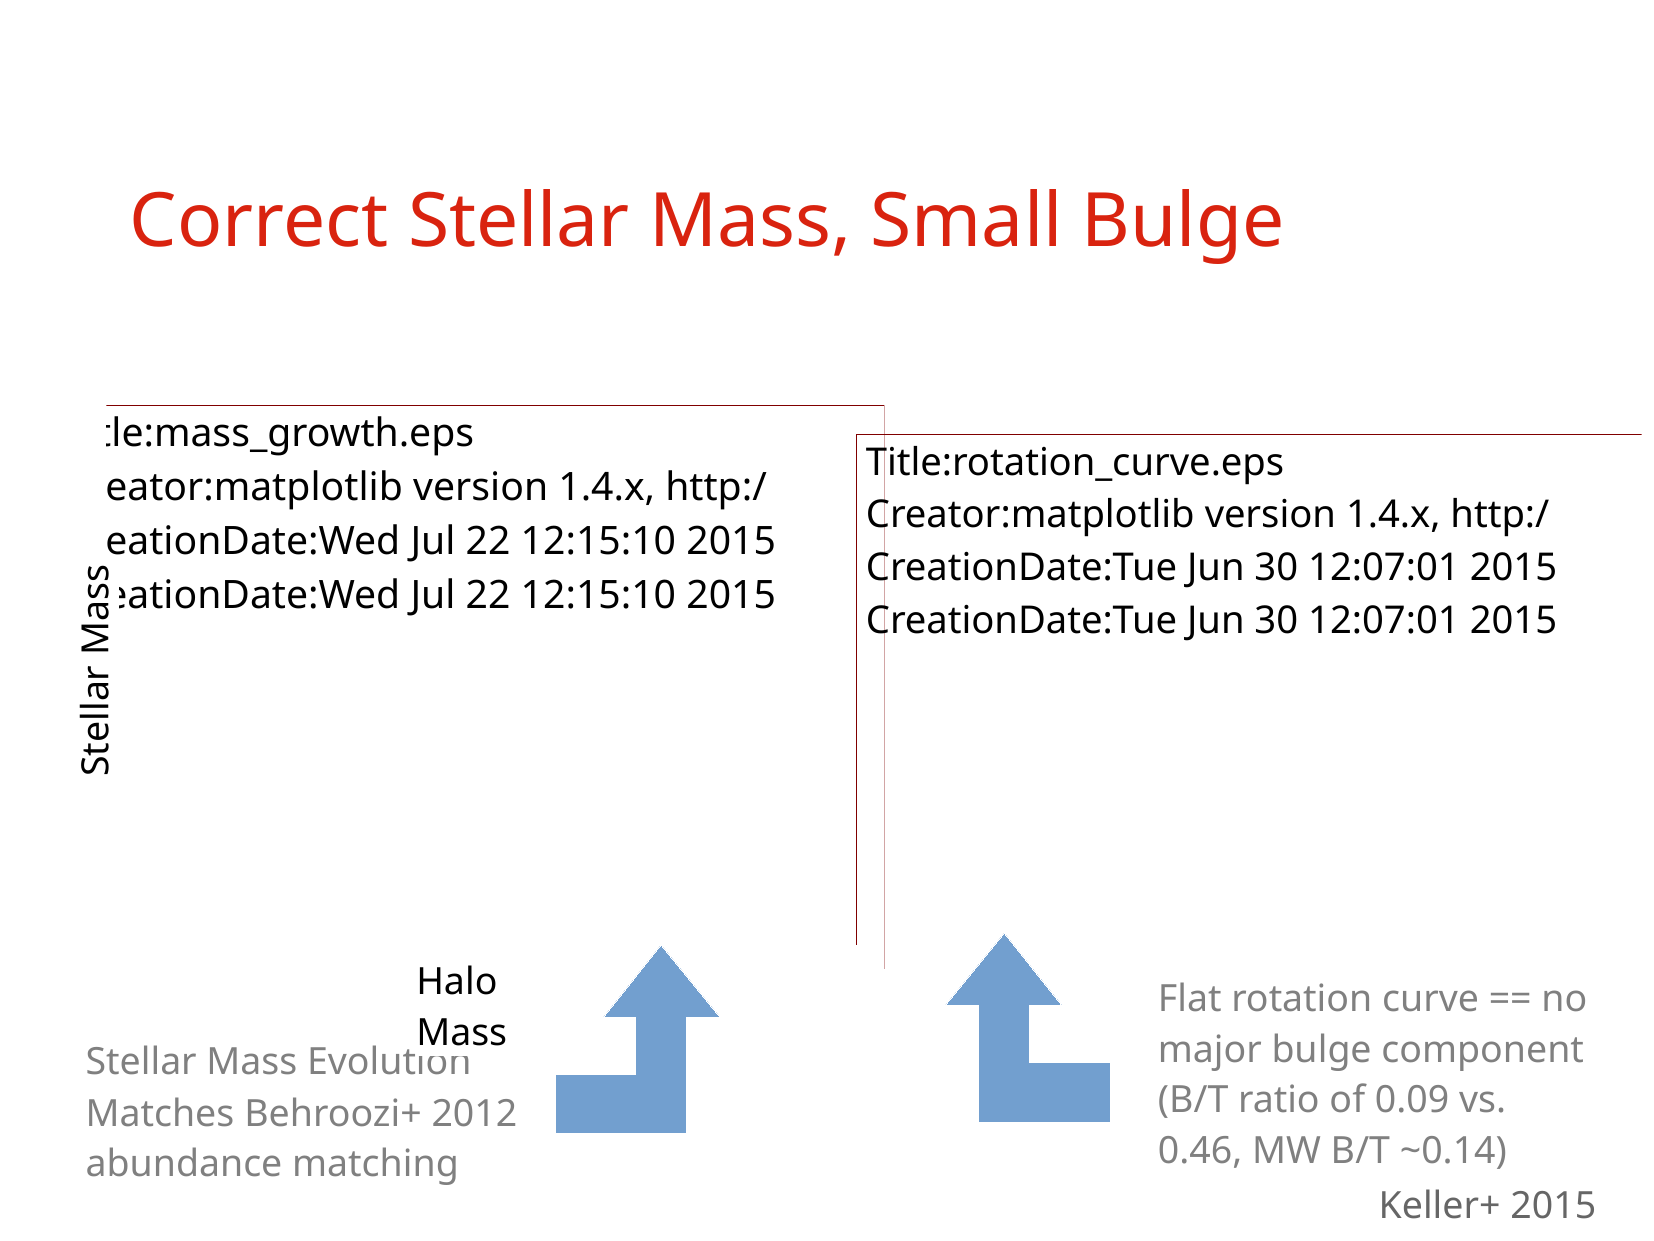

# Correct Stellar Mass, Small Bulge
Stellar Mass
Halo Mass
Flat rotation curve == no major bulge component
(B/T ratio of 0.09 vs. 0.46, MW B/T ~0.14)
Stellar Mass Evolution
Matches Behroozi+ 2012 abundance matching
Keller+ 2015